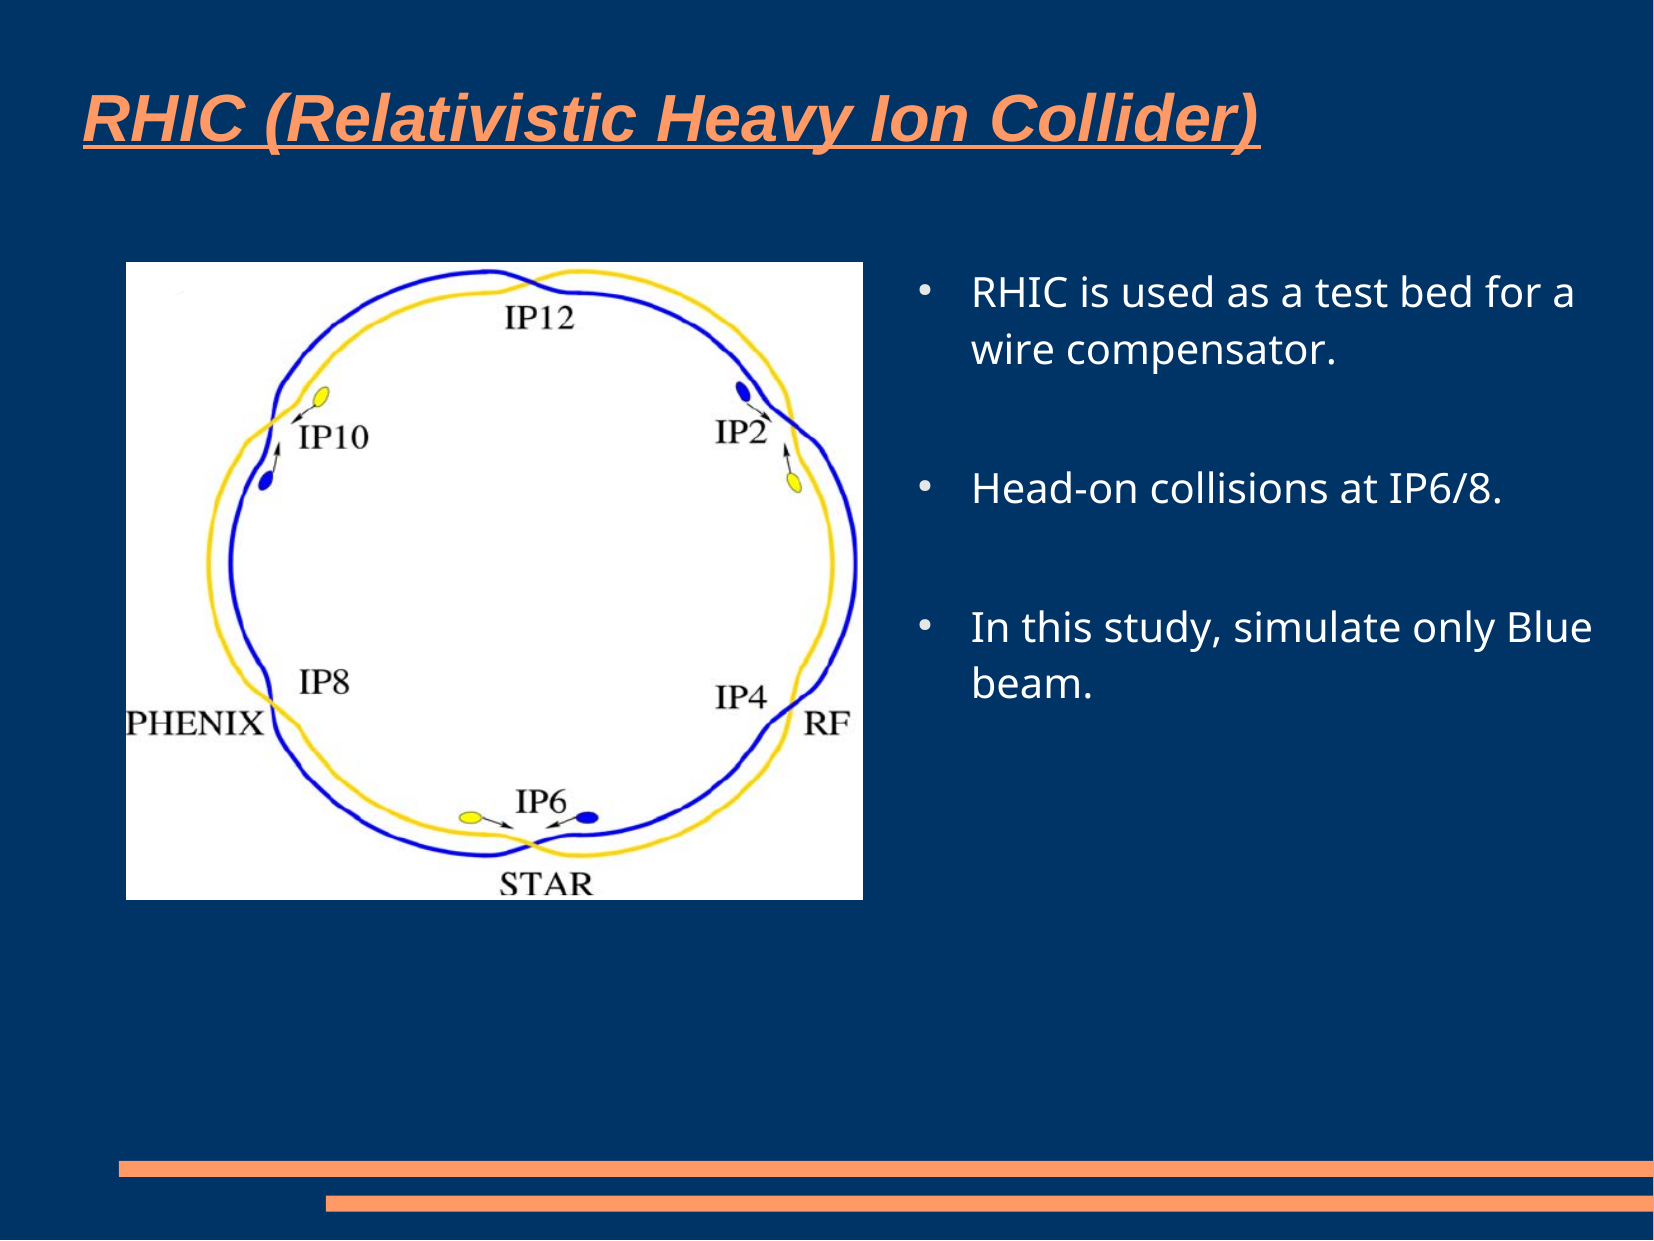

# RHIC (Relativistic Heavy Ion Collider)
RHIC is used as a test bed for a wire compensator.
Head-on collisions at IP6/8.
In this study, simulate only Blue beam.